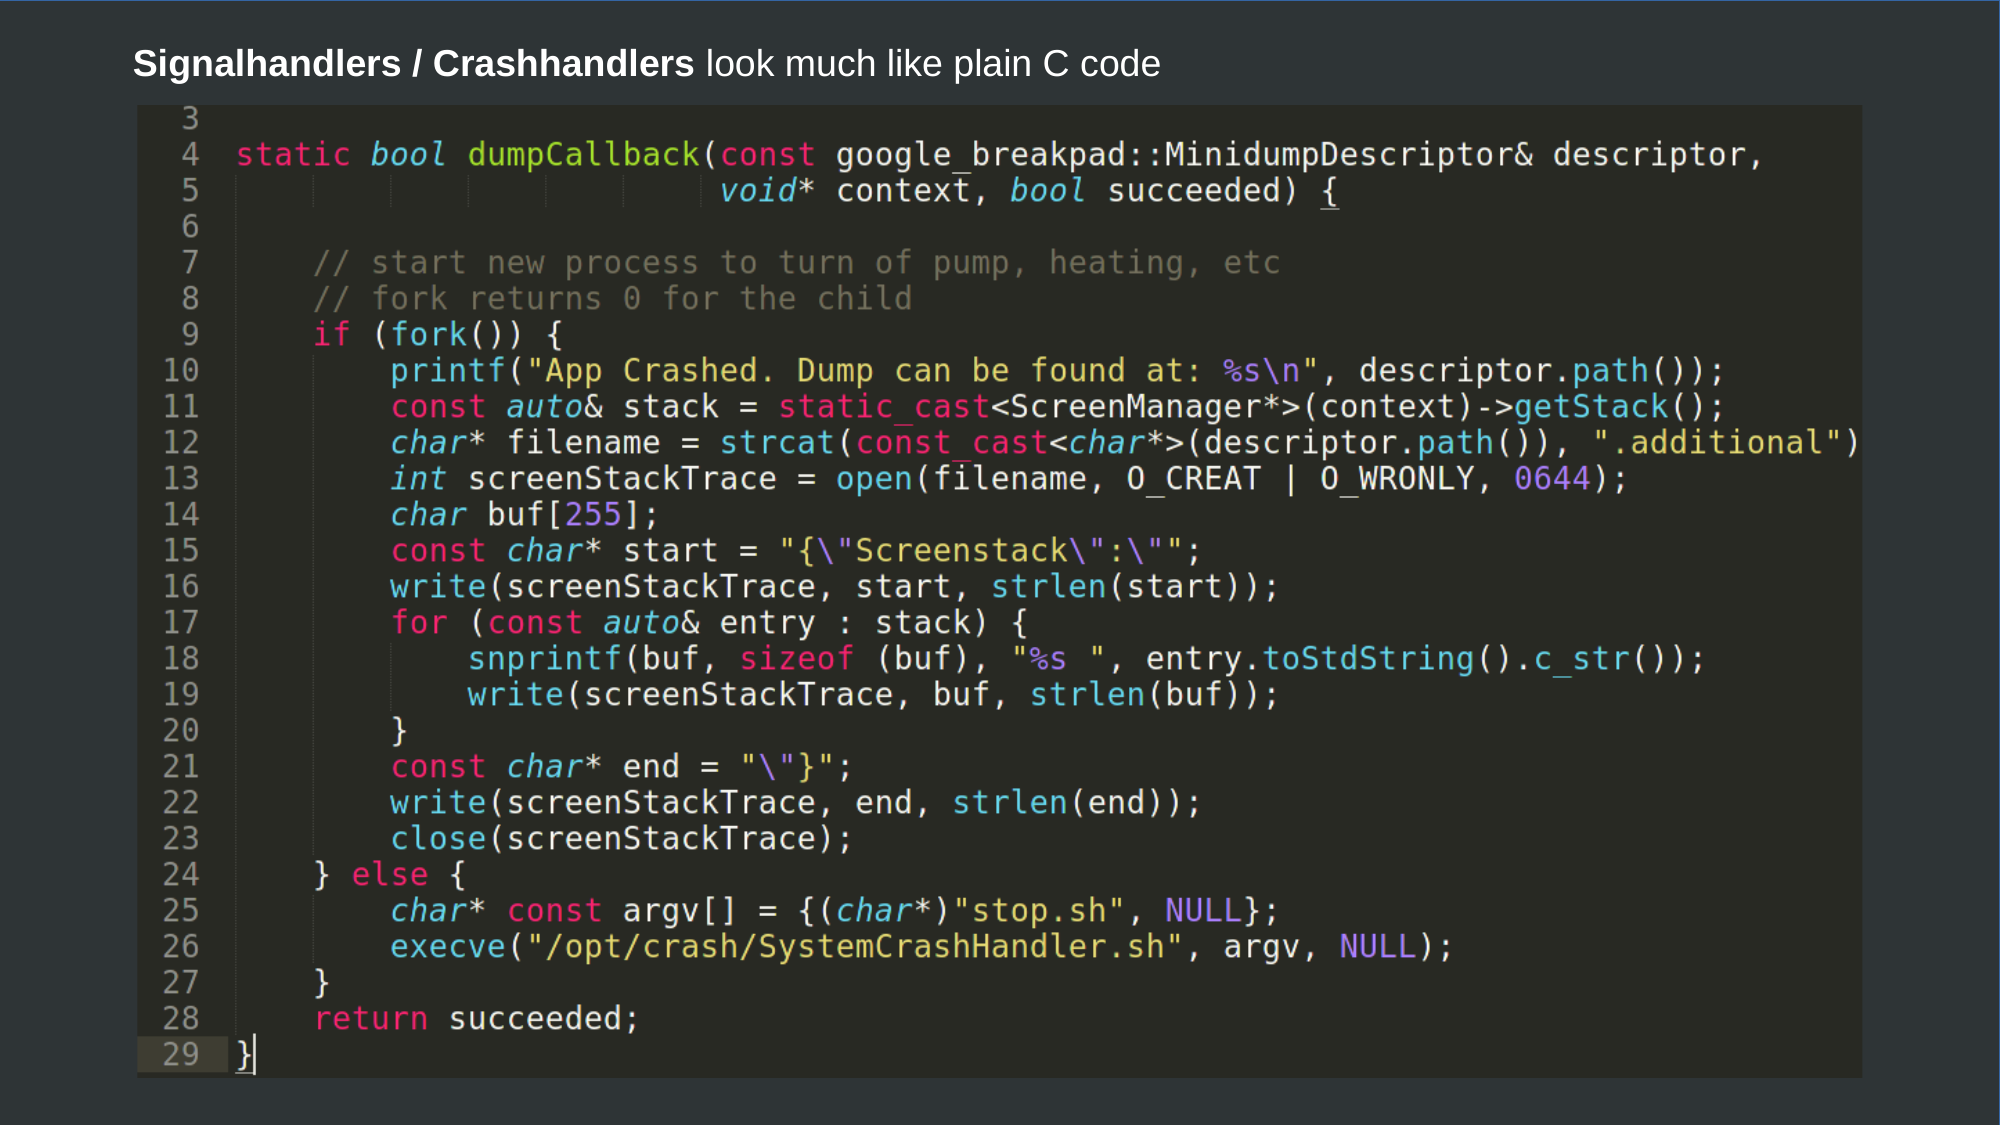

Signalhandlers / Crashhandlers look much like plain C code
#